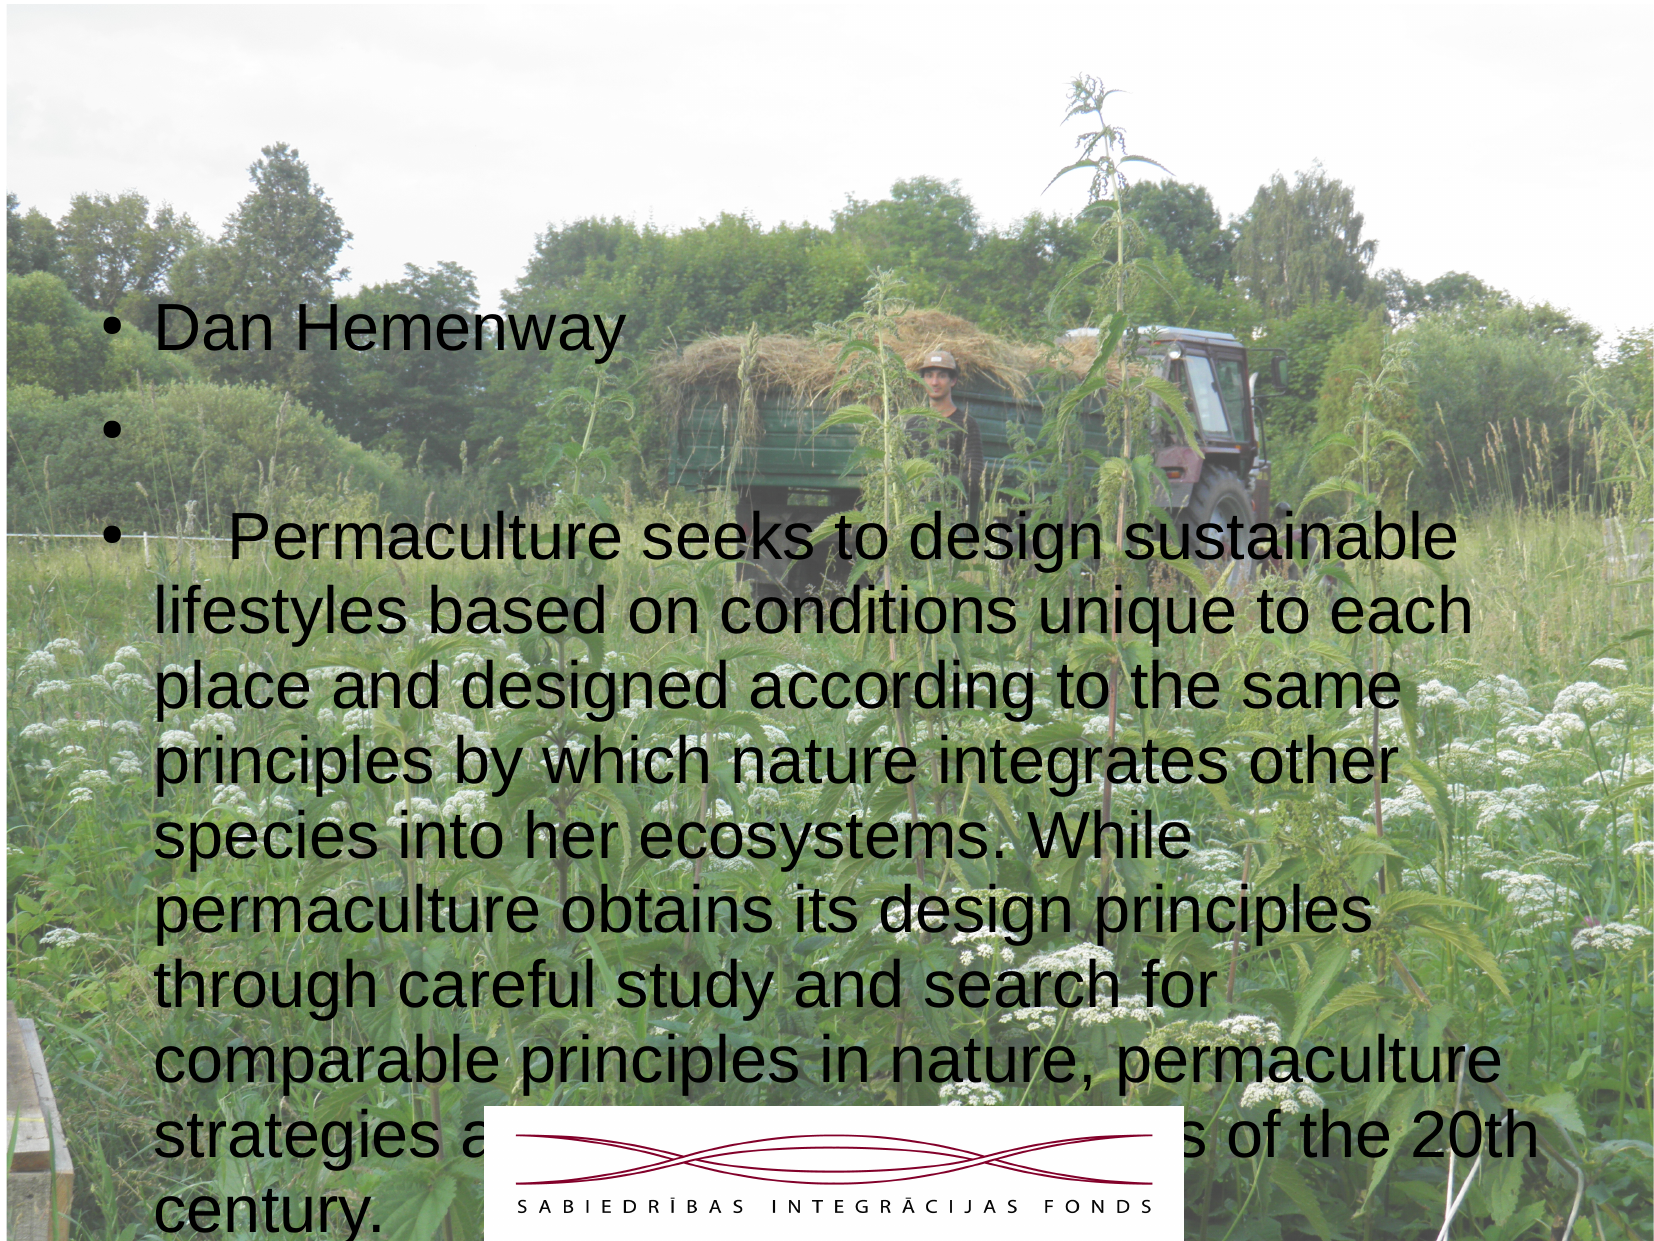

#
Dan Hemenway
 Permaculture seeks to design sustainable lifestyles based on conditions unique to each place and designed according to the same principles by which nature integrates other species into her ecosystems. While permaculture obtains its design principles through careful study and search for comparable principles in nature, permaculture strategies are based on the realities of the 20th century.